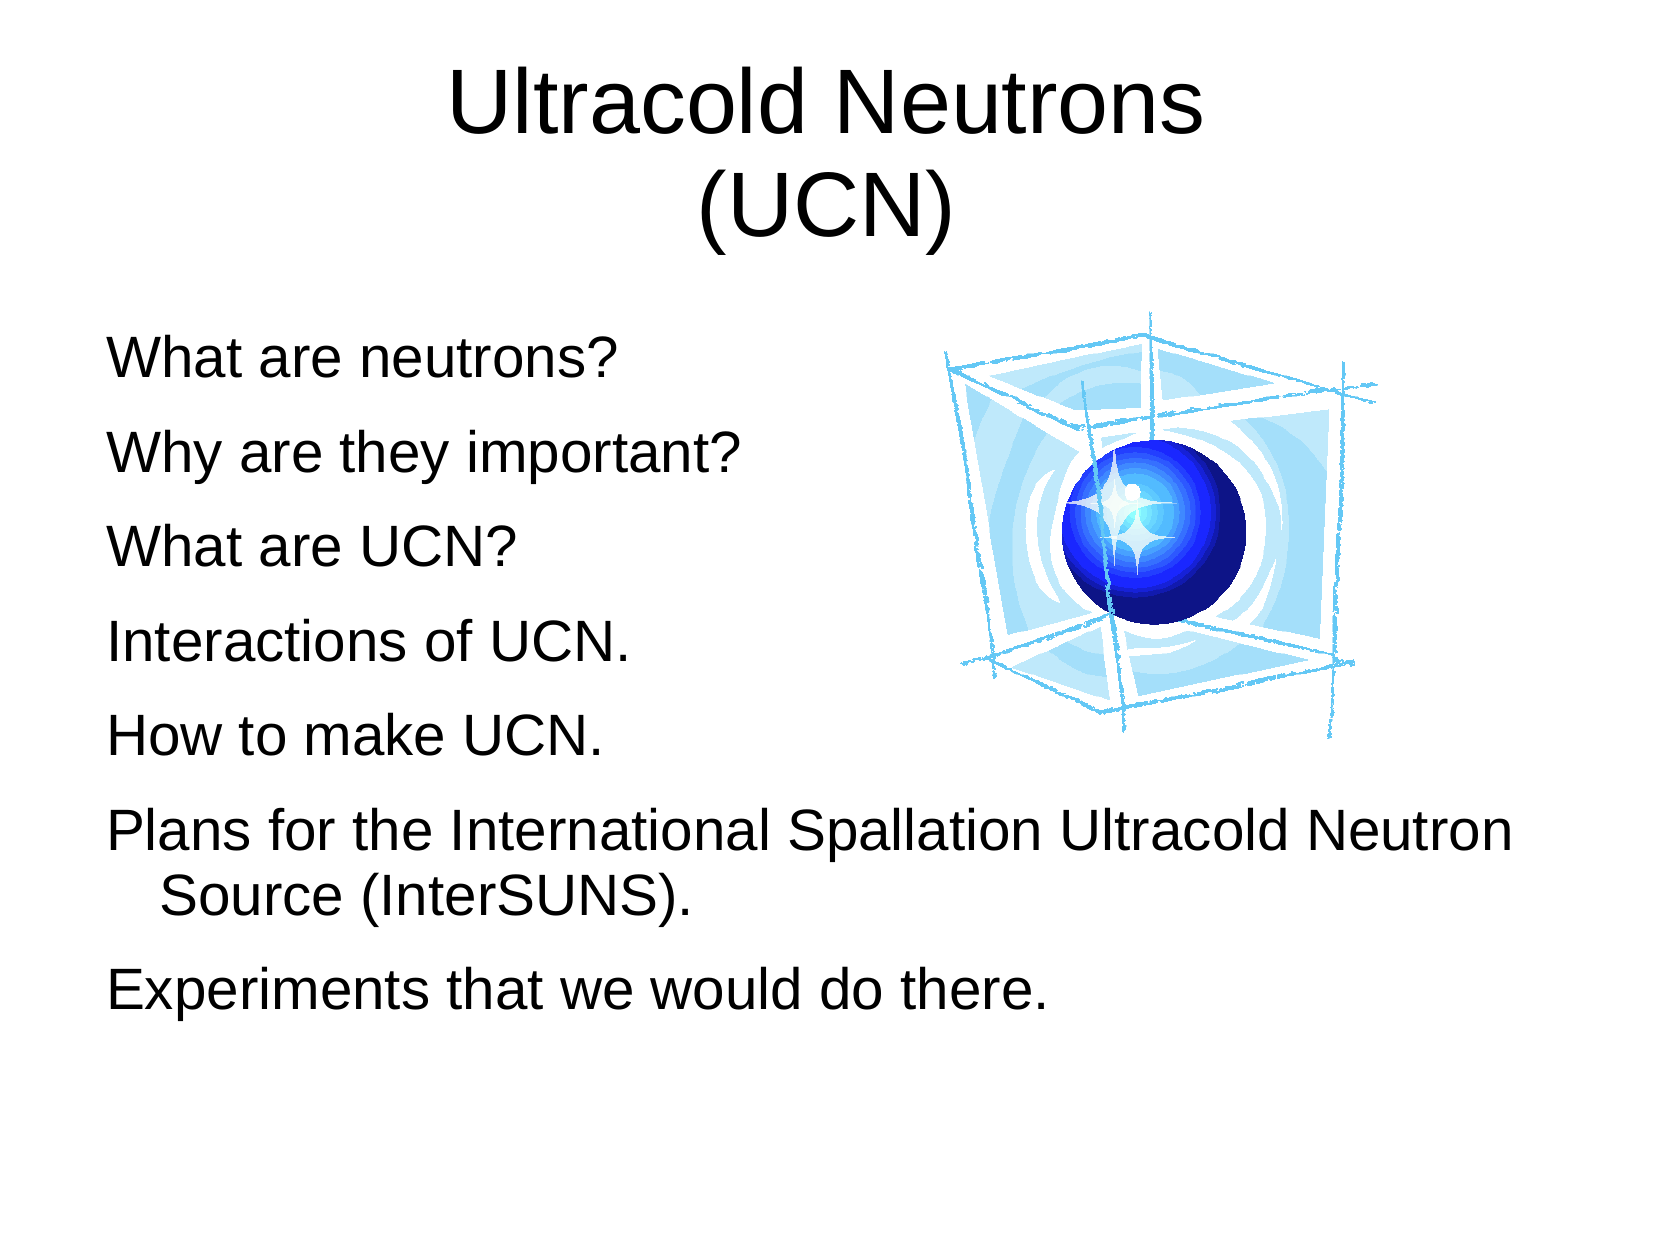

# Ultracold Neutrons (UCN)
What are neutrons?
Why are they important?
What are UCN?
Interactions of UCN.
How to make UCN.
Plans for the International Spallation Ultracold Neutron Source (InterSUNS).
Experiments that we would do there.